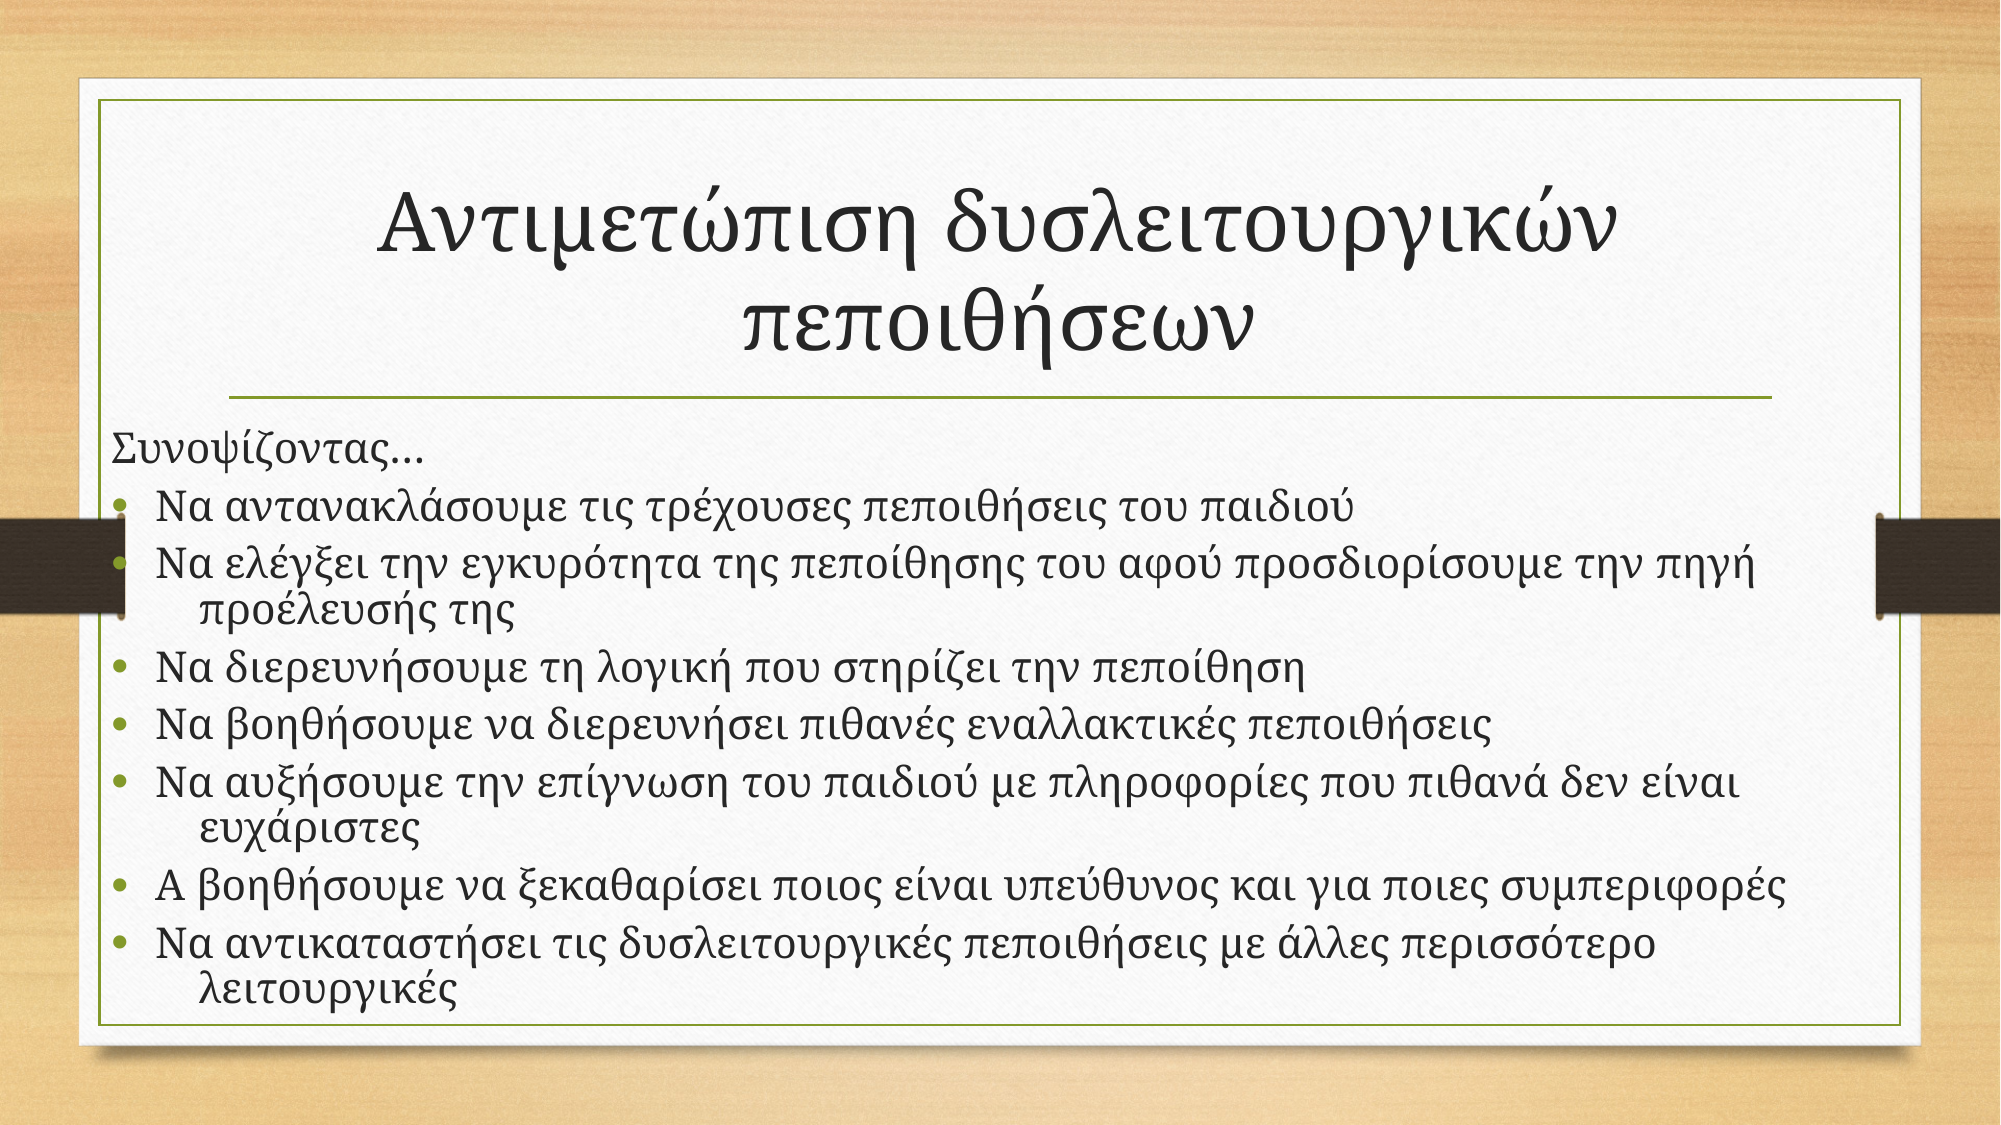

# Αντιμετώπιση δυσλειτουργικών πεποιθήσεων
Συνοψίζοντας…
Να αντανακλάσουμε τις τρέχουσες πεποιθήσεις του παιδιού
Να ελέγξει την εγκυρότητα της πεποίθησης του αφού προσδιορίσουμε την πηγή προέλευσής της
Να διερευνήσουμε τη λογική που στηρίζει την πεποίθηση
Να βοηθήσουμε να διερευνήσει πιθανές εναλλακτικές πεποιθήσεις
Να αυξήσουμε την επίγνωση του παιδιού με πληροφορίες που πιθανά δεν είναι ευχάριστες
Α βοηθήσουμε να ξεκαθαρίσει ποιος είναι υπεύθυνος και για ποιες συμπεριφορές
Να αντικαταστήσει τις δυσλειτουργικές πεποιθήσεις με άλλες περισσότερο λειτουργικές